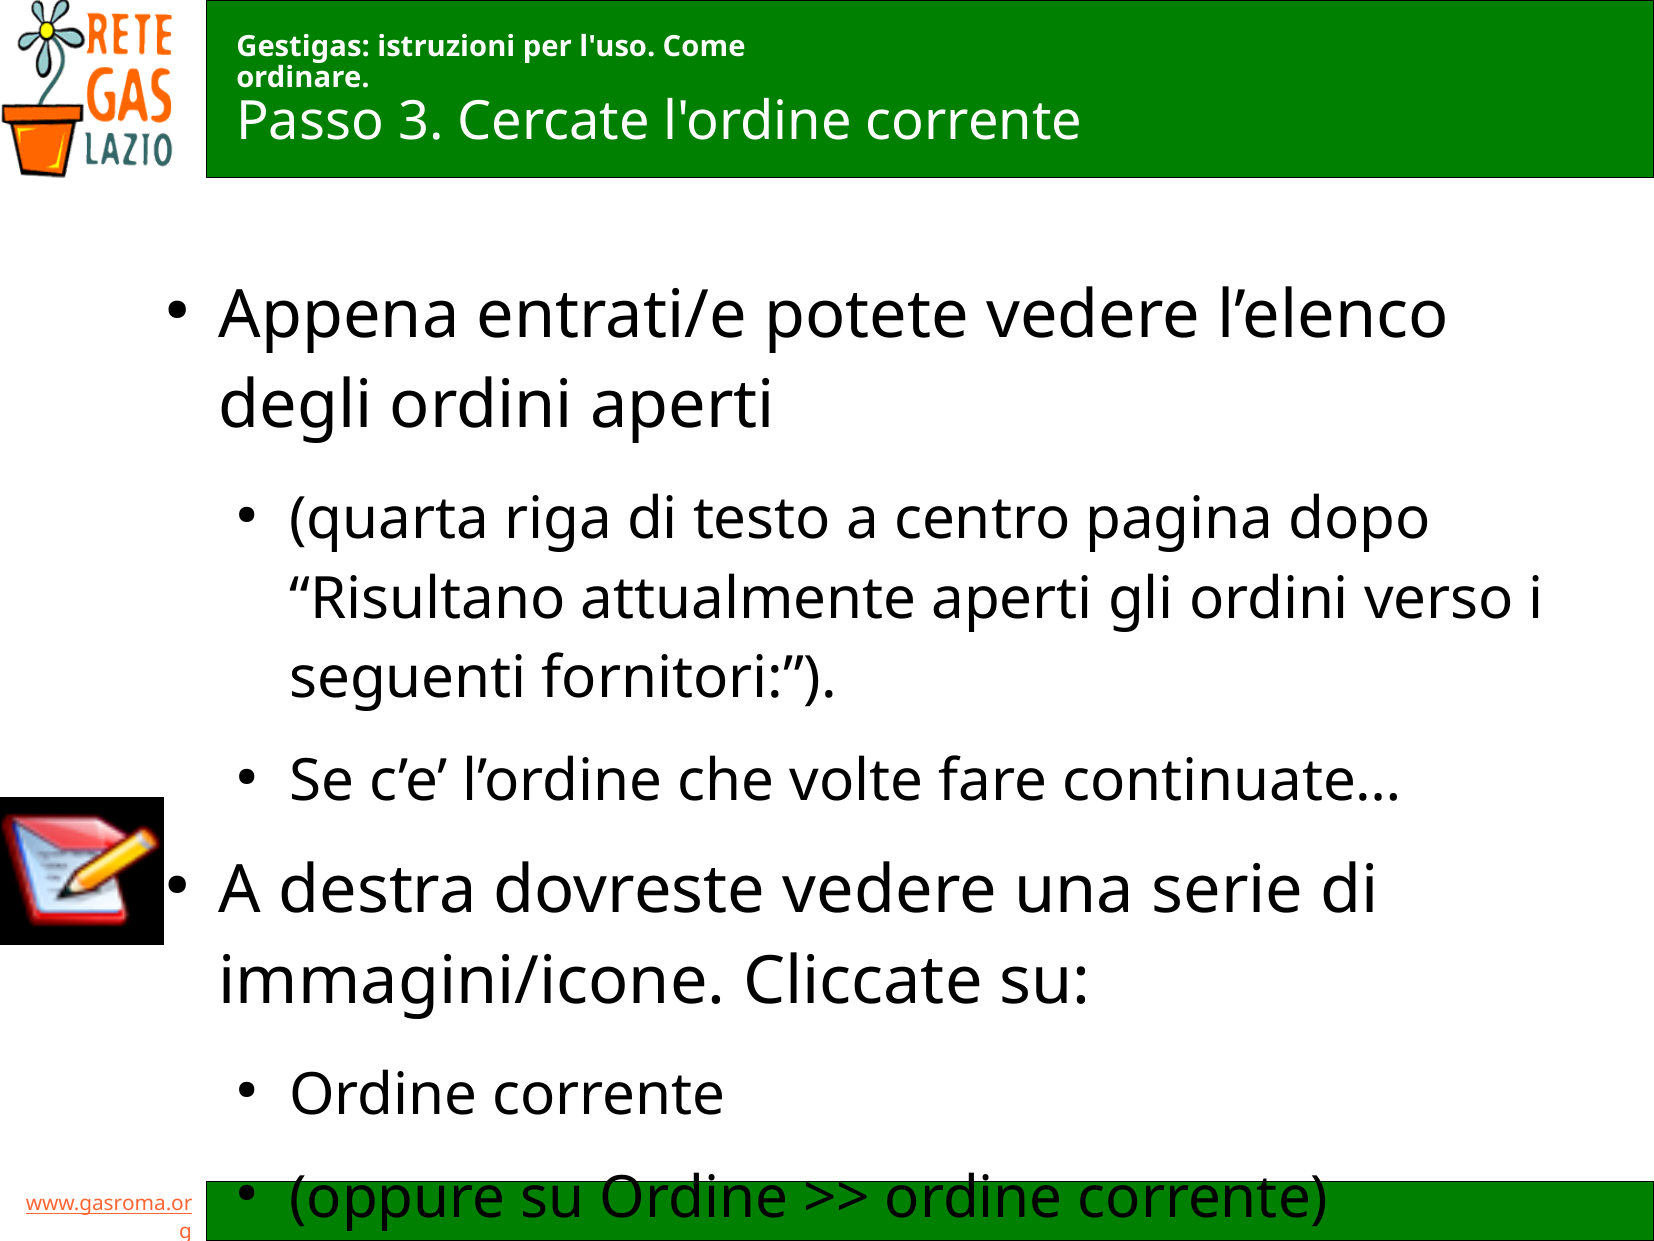

Gestigas: istruzioni per l'uso. Come ordinare.
# Passo 3. Cercate l'ordine corrente
Appena entrati/e potete vedere l’elenco degli ordini aperti
(quarta riga di testo a centro pagina dopo “Risultano attualmente aperti gli ordini verso i seguenti fornitori:”).
Se c’e’ l’ordine che volte fare continuate…
A destra dovreste vedere una serie di immagini/icone. Cliccate su:
Ordine corrente
(oppure su Ordine >> ordine corrente)